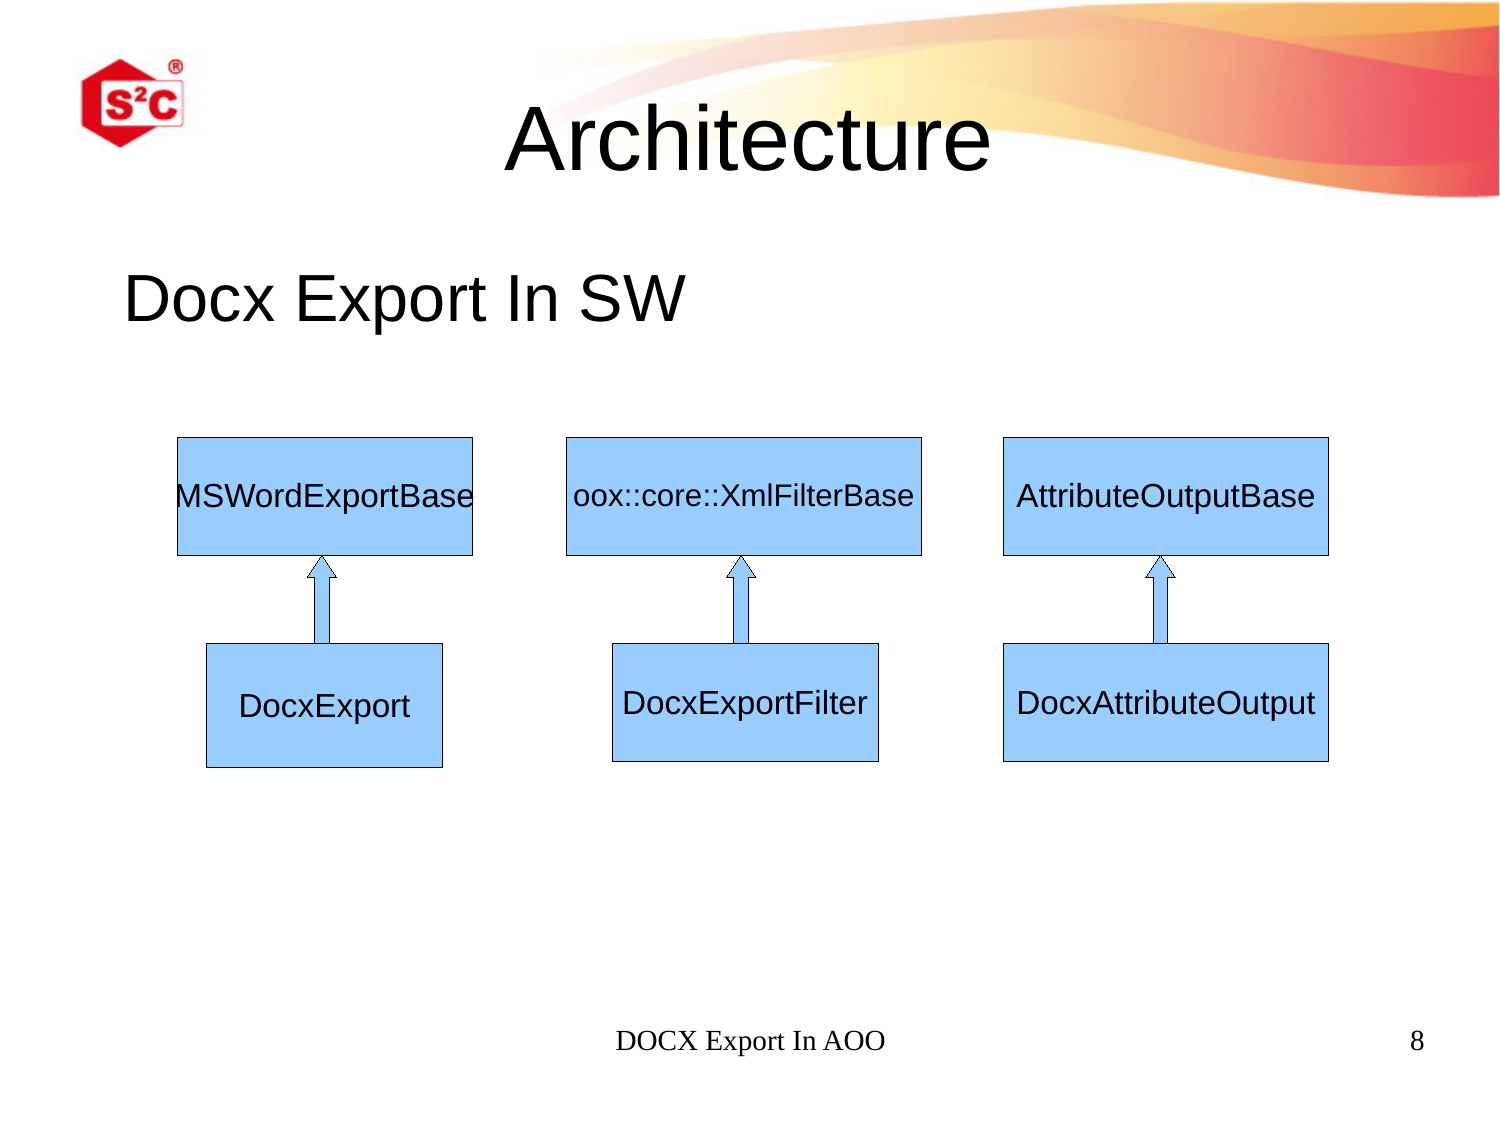

# Architecture
Docx Export In SW
MSWordExportBase
oox::core::XmlFilterBase
AttributeOutputBase
DocxExport
DocxExportFilter
DocxAttributeOutput
DOCX Export In AOO
8